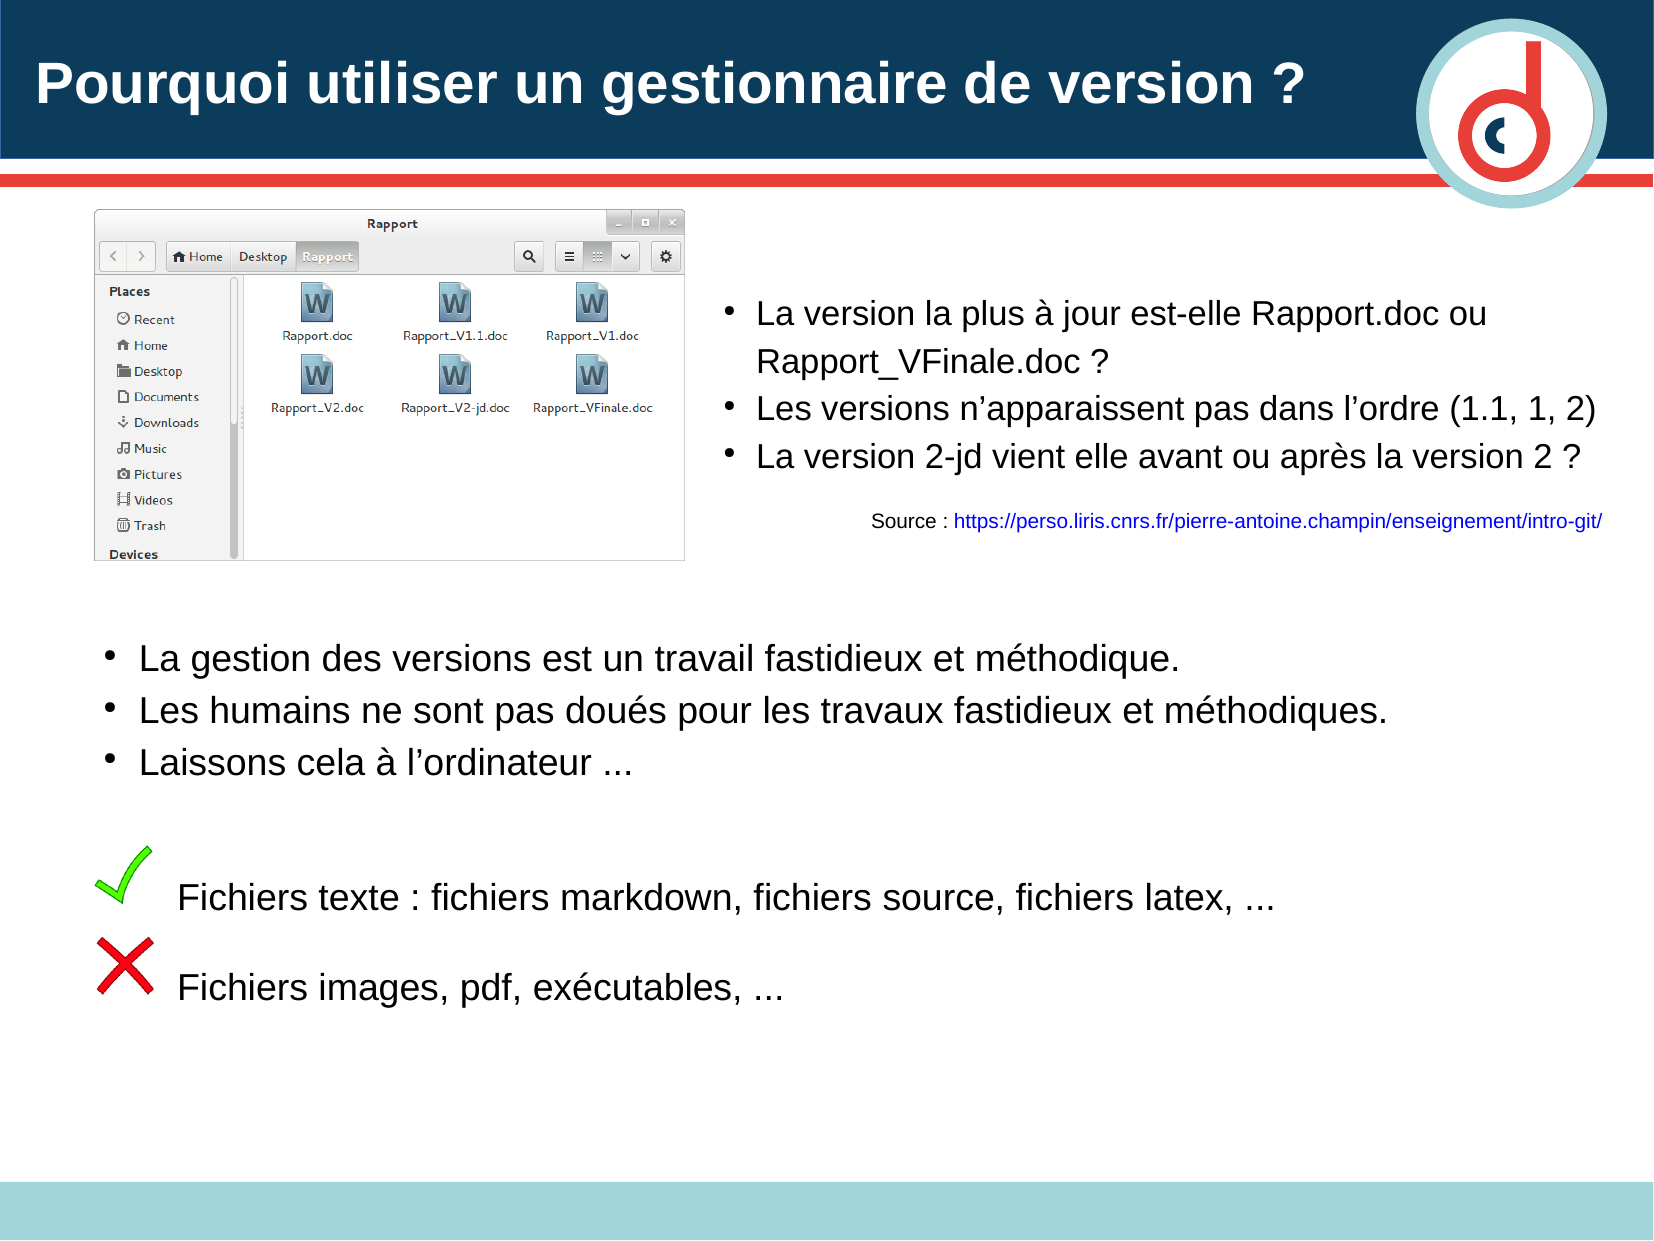

# Pourquoi utiliser un gestionnaire de version ?
La version la plus à jour est-elle Rapport.doc ou Rapport_VFinale.doc ?
Les versions n’apparaissent pas dans l’ordre (1.1, 1, 2)
La version 2-jd vient elle avant ou après la version 2 ?
Source : https://perso.liris.cnrs.fr/pierre-antoine.champin/enseignement/intro-git/
La gestion des versions est un travail fastidieux et méthodique.
Les humains ne sont pas doués pour les travaux fastidieux et méthodiques.
Laissons cela à l’ordinateur ...
	Fichiers texte : fichiers markdown, fichiers source, fichiers latex, ...
	Fichiers images, pdf, exécutables, ...